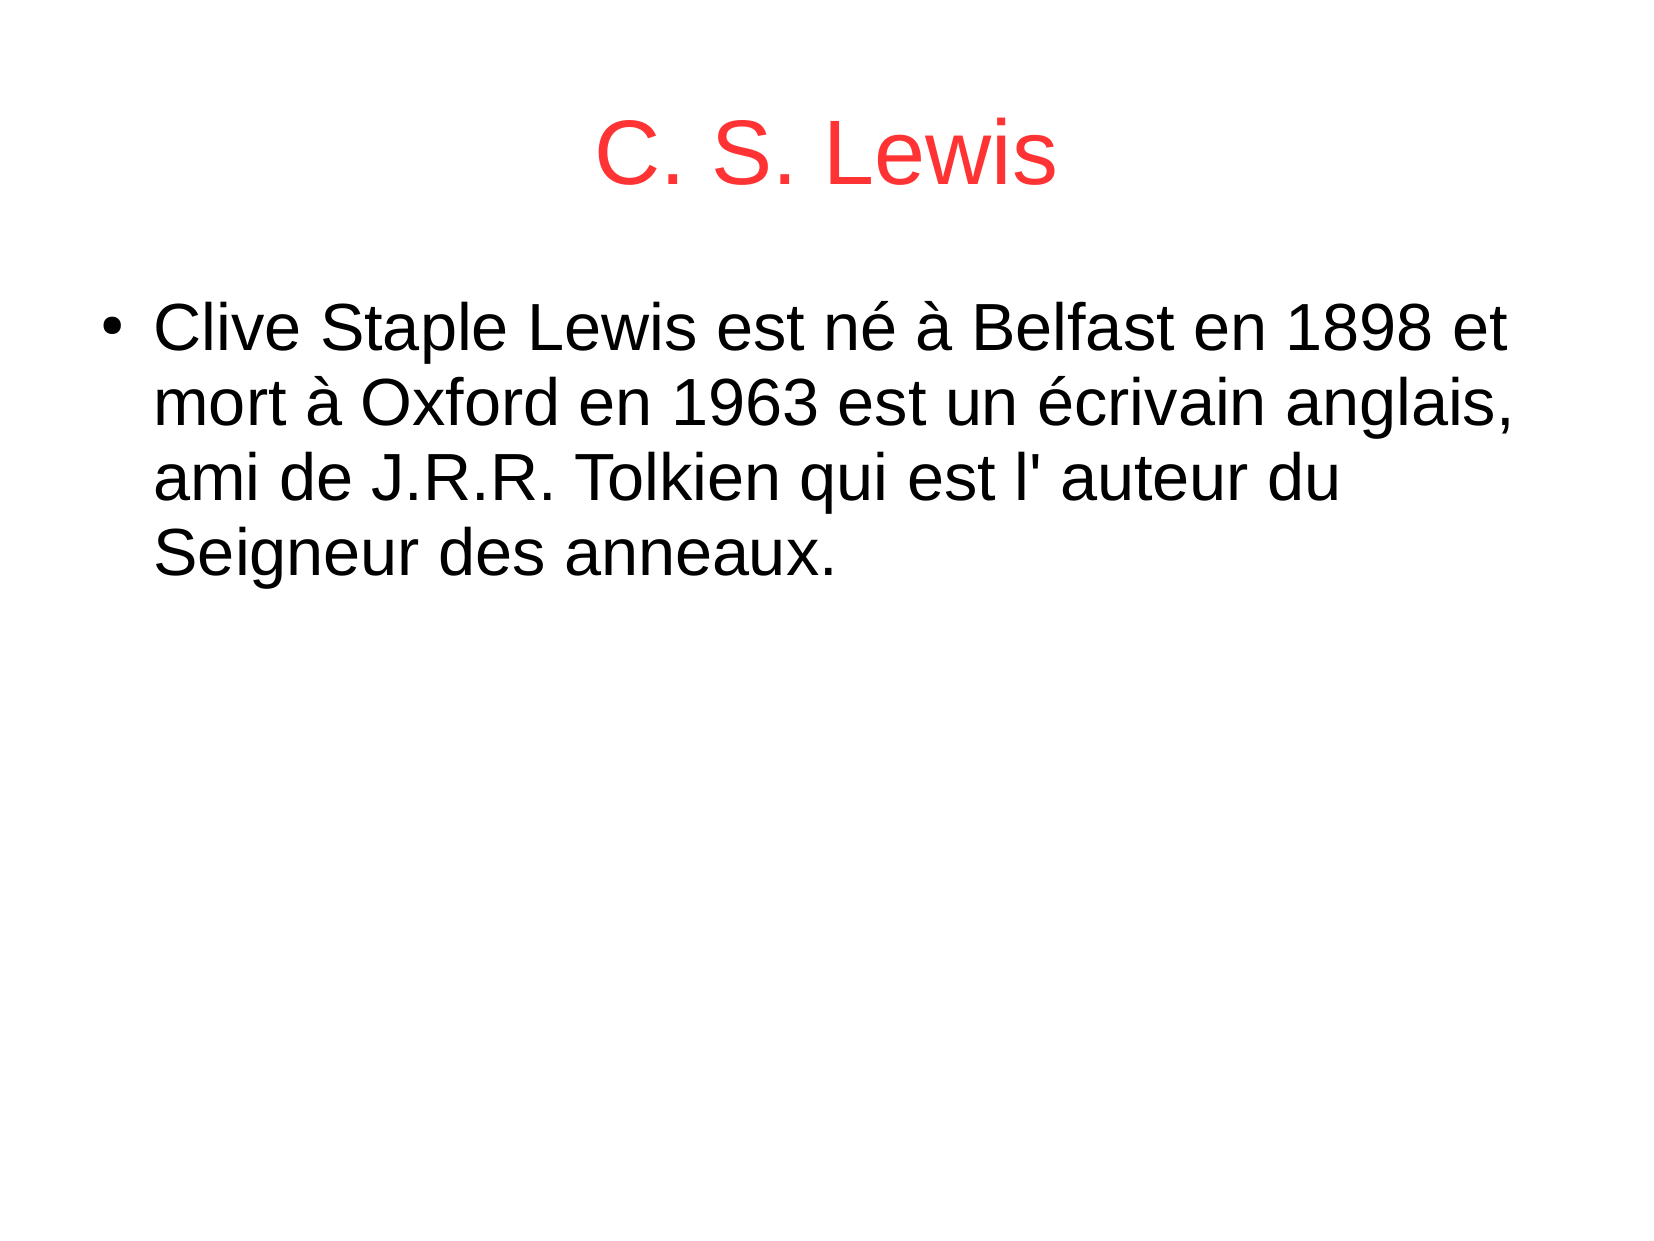

# C. S. Lewis
Clive Staple Lewis est né à Belfast en 1898 et mort à Oxford en 1963 est un écrivain anglais, ami de J.R.R. Tolkien qui est l' auteur du Seigneur des anneaux.